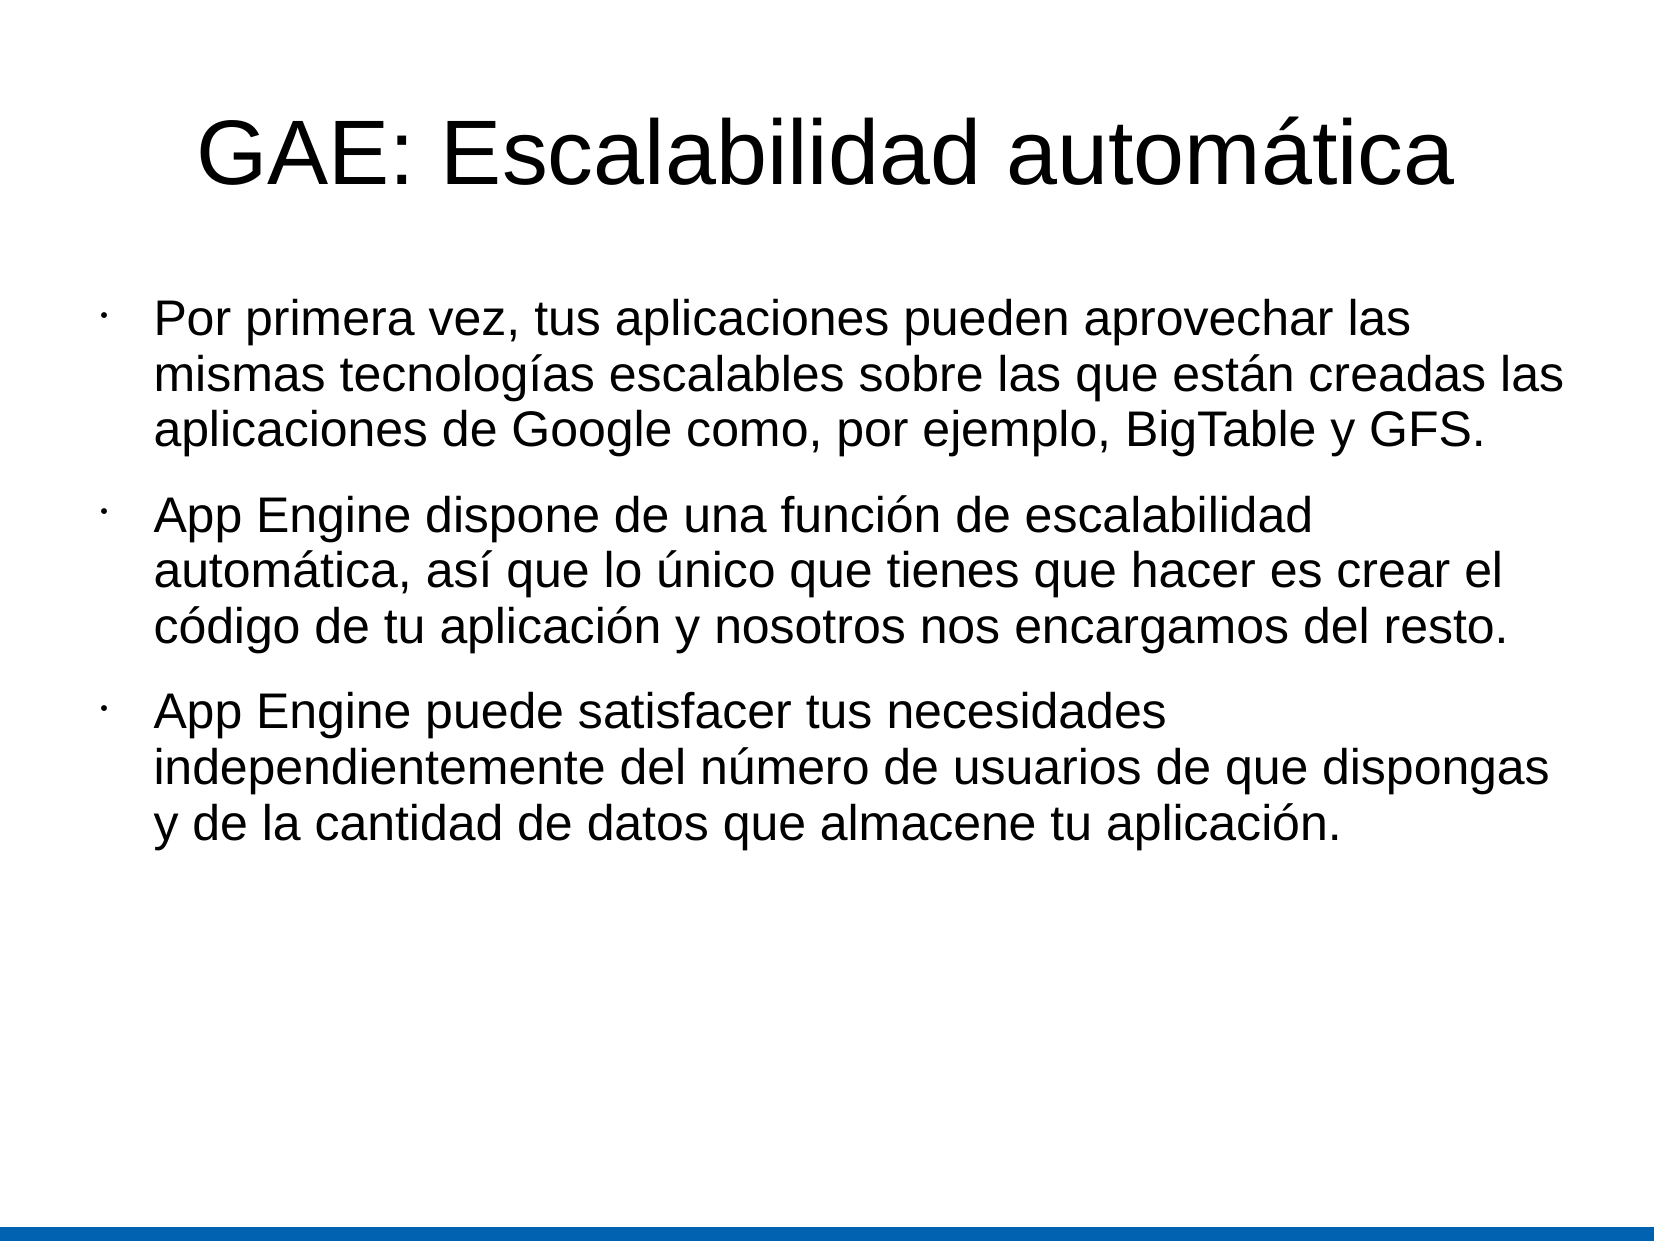

# GAE: Escalabilidad automática
Por primera vez, tus aplicaciones pueden aprovechar las mismas tecnologías escalables sobre las que están creadas las aplicaciones de Google como, por ejemplo, BigTable y GFS.
App Engine dispone de una función de escalabilidad automática, así que lo único que tienes que hacer es crear el código de tu aplicación y nosotros nos encargamos del resto.
App Engine puede satisfacer tus necesidades independientemente del número de usuarios de que dispongas y de la cantidad de datos que almacene tu aplicación.